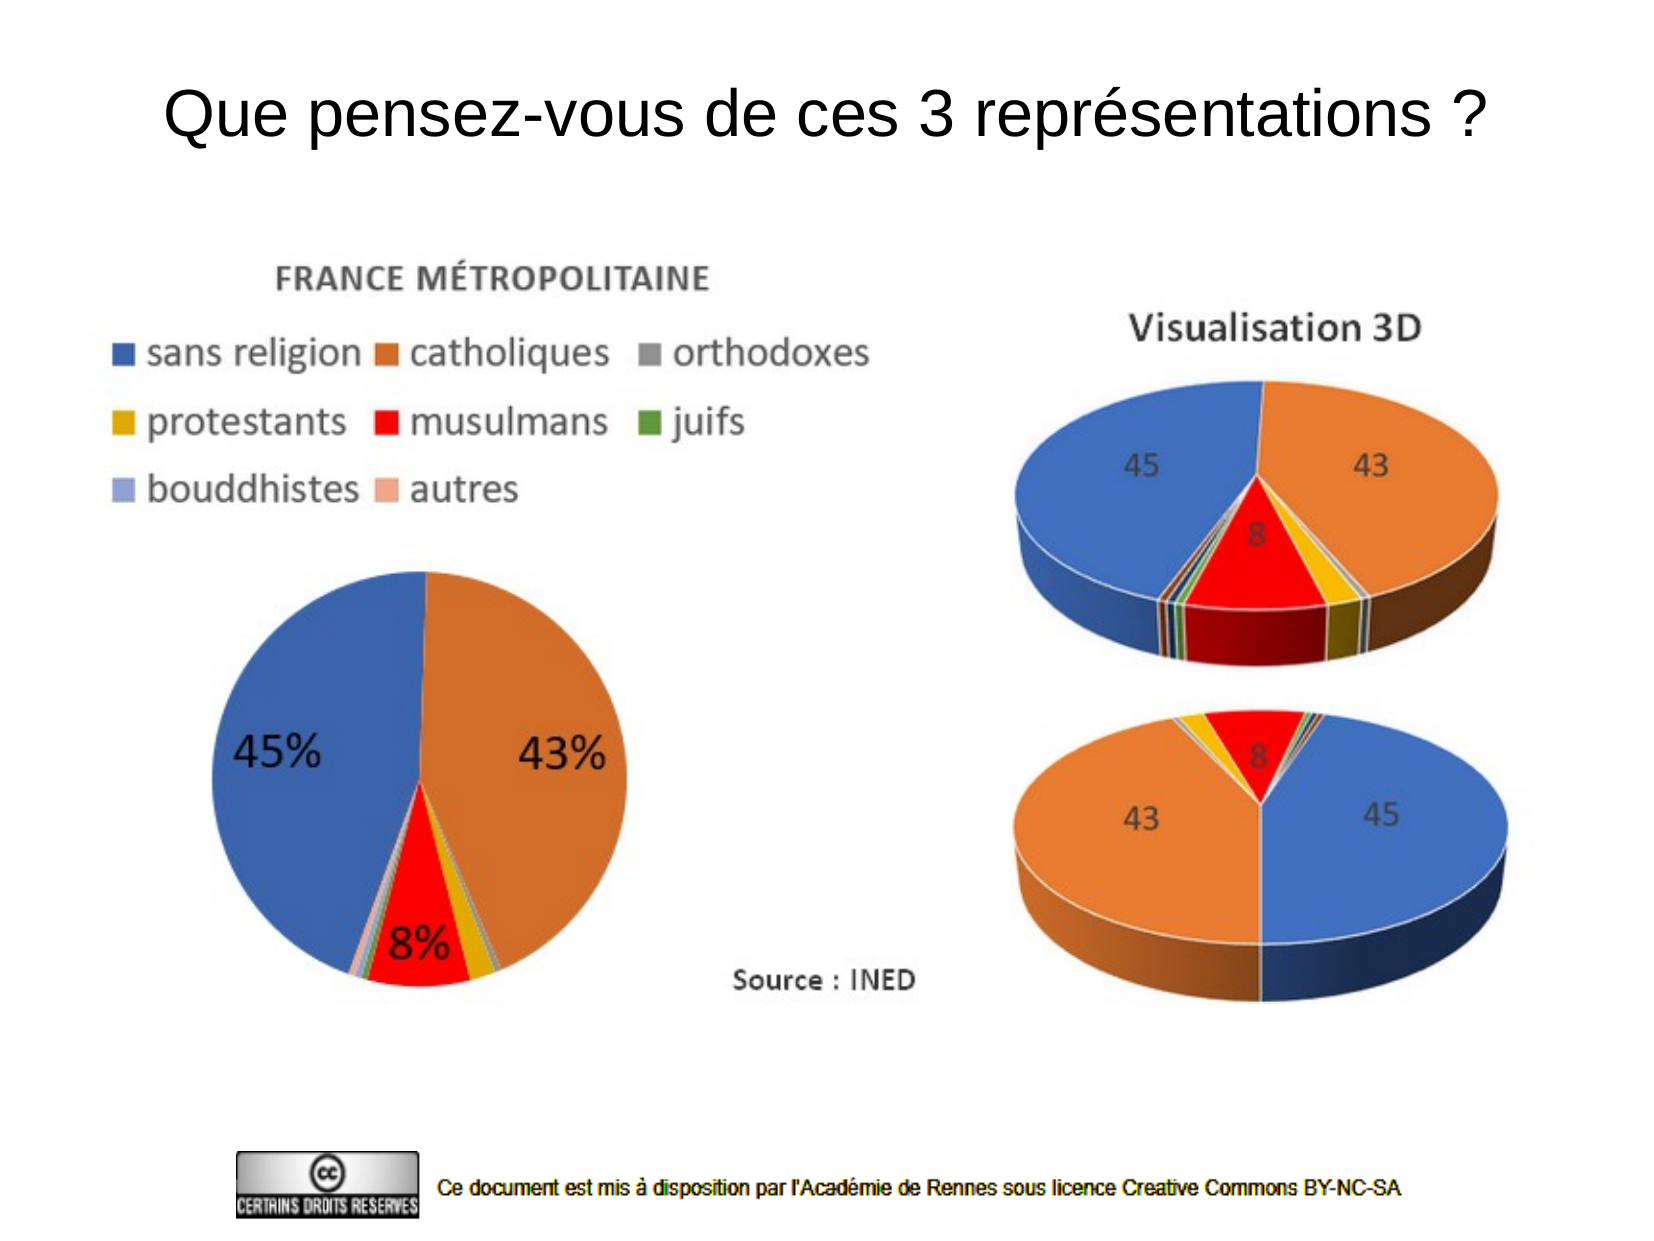

# Que pensez-vous de ces 3 représentations ?